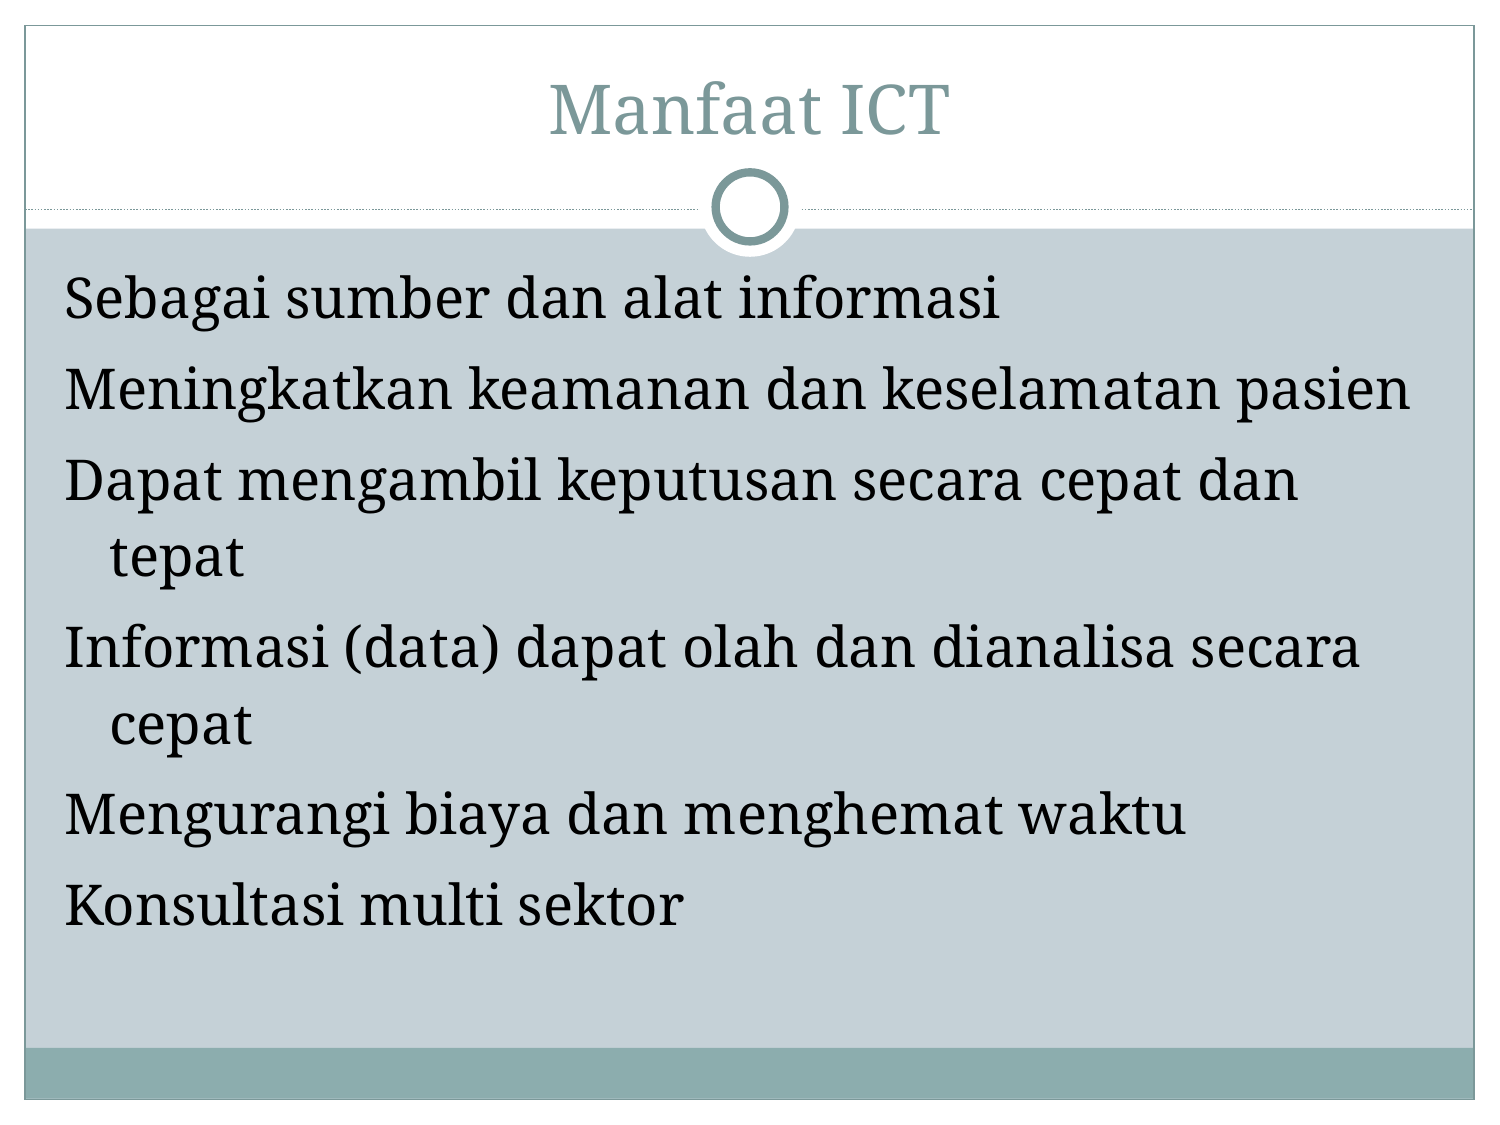

# Manfaat ICT
Sebagai sumber dan alat informasi
Meningkatkan keamanan dan keselamatan pasien
Dapat mengambil keputusan secara cepat dan tepat
Informasi (data) dapat olah dan dianalisa secara cepat
Mengurangi biaya dan menghemat waktu
Konsultasi multi sektor